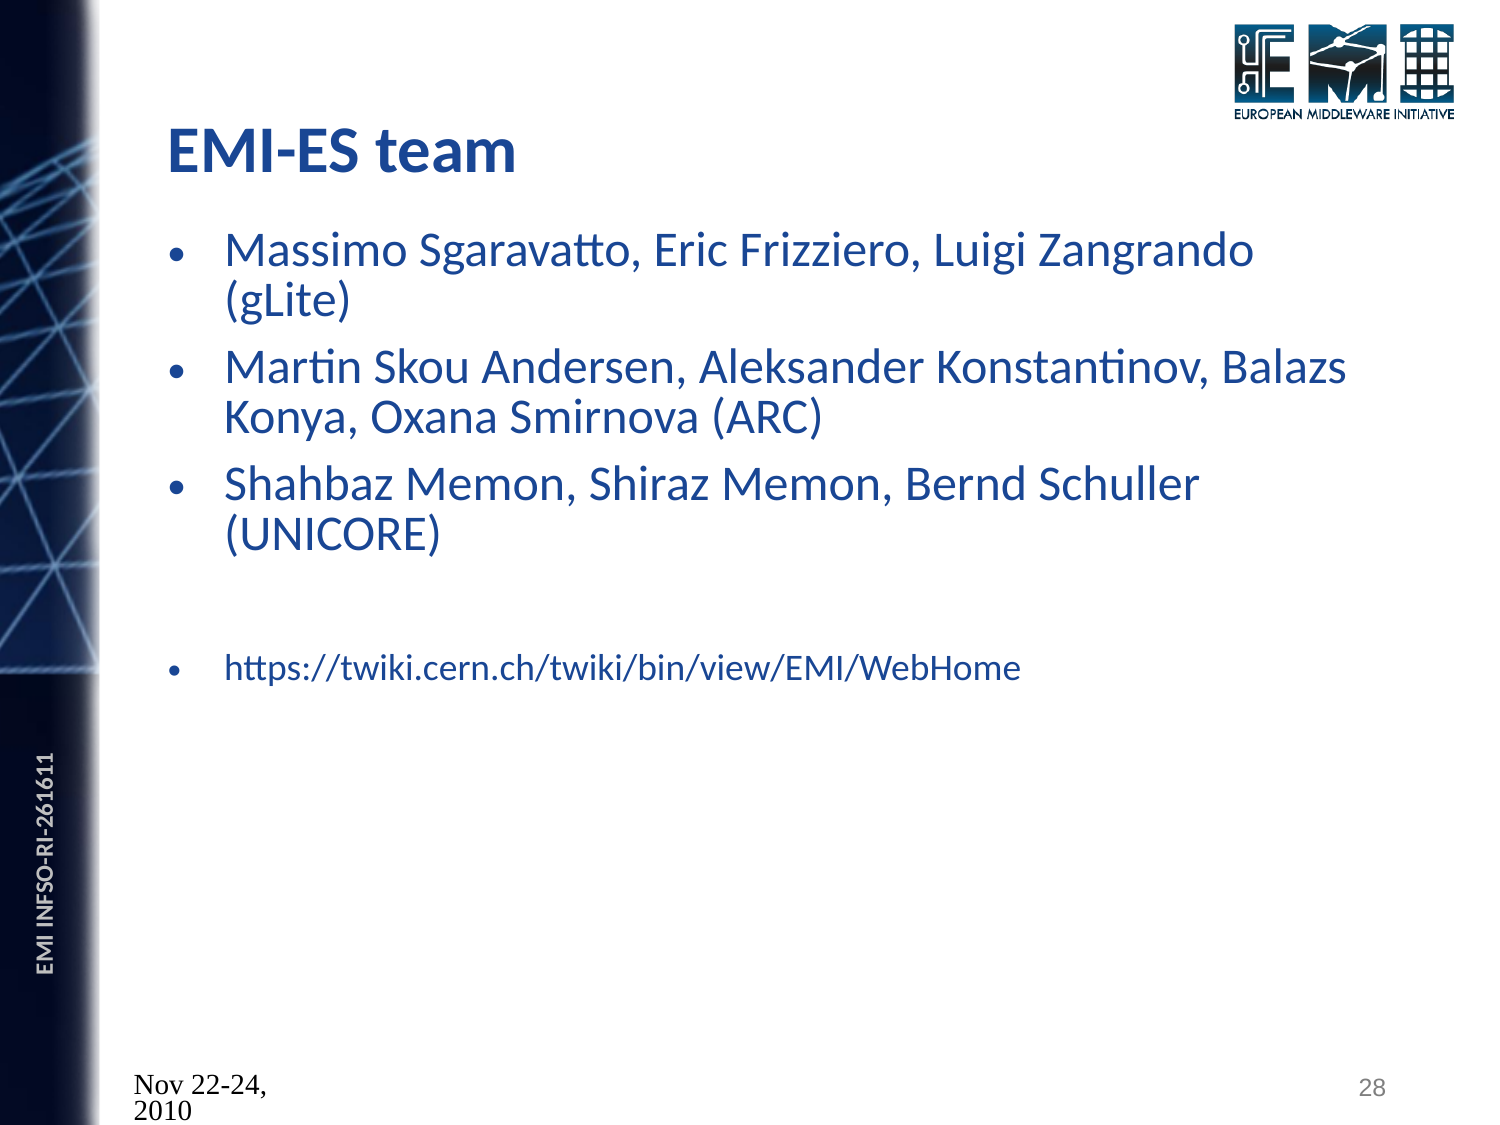

EMI-ES team
# Massimo Sgaravatto, Eric Frizziero, Luigi Zangrando (gLite)
Martin Skou Andersen, Aleksander Konstantinov, Balazs Konya, Oxana Smirnova (ARC)
Shahbaz Memon, Shiraz Memon, Bernd Schuller (UNICORE)
https://twiki.cern.ch/twiki/bin/view/EMI/WebHome
Nov 22-24, 2010